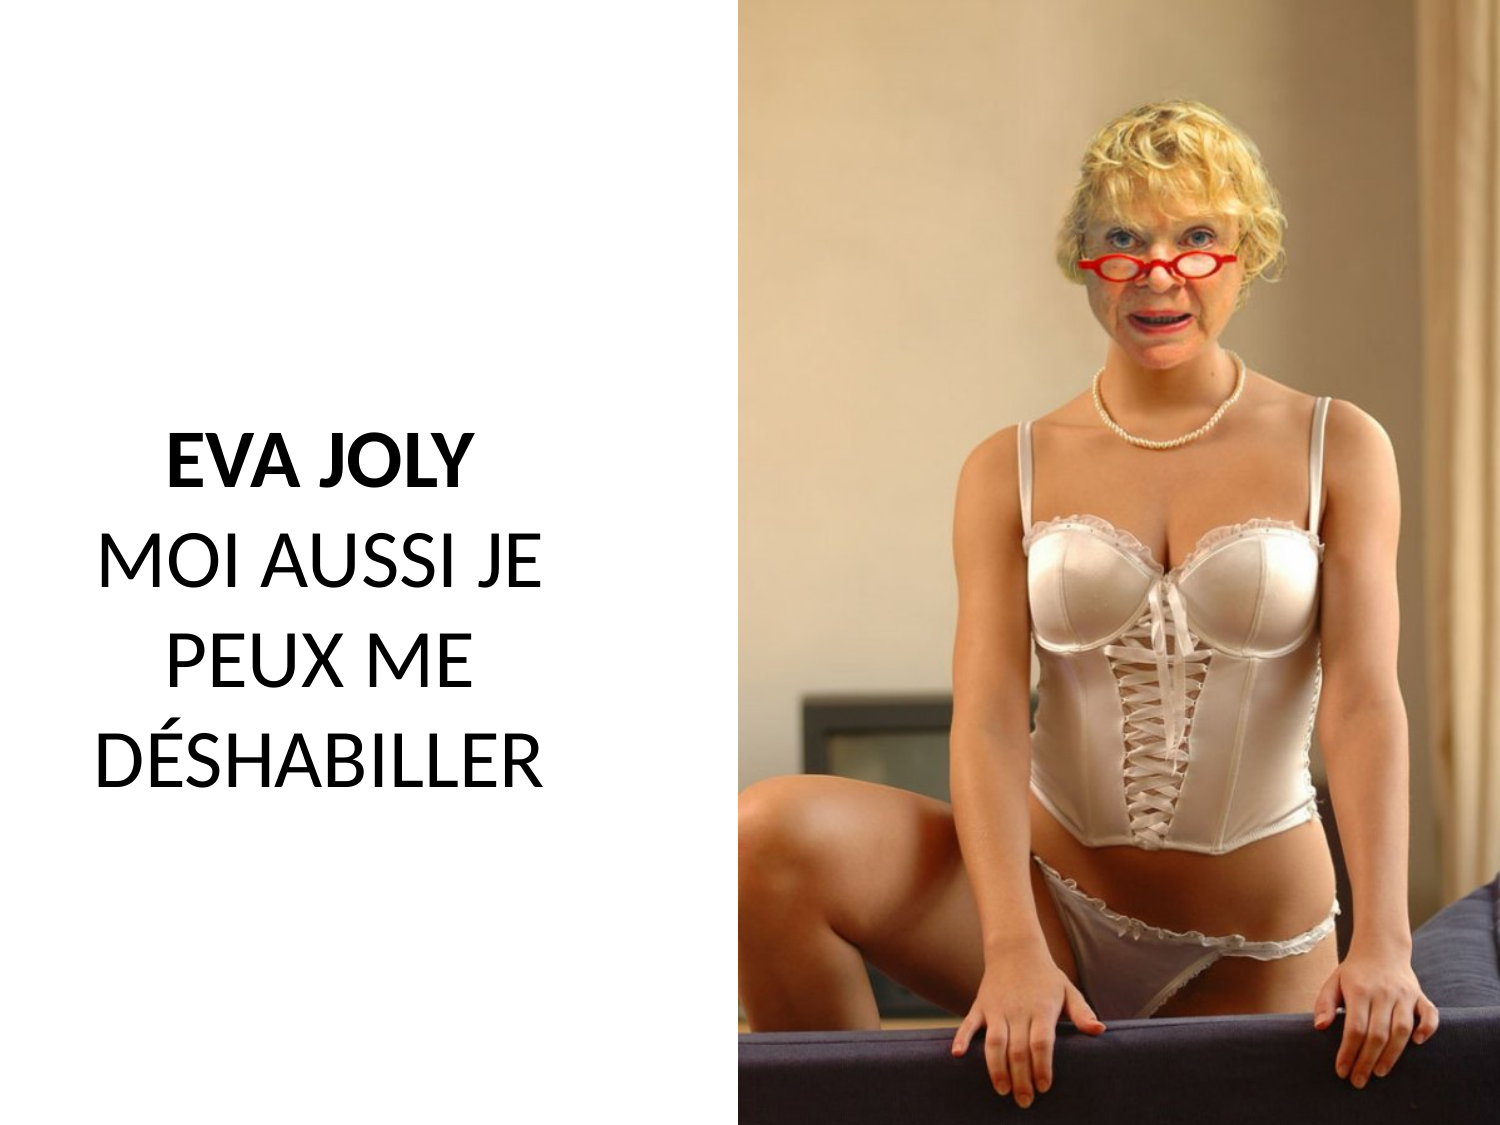

# EVA JOLY MOI AUSSI JE PEUX ME DÉSHABILLER